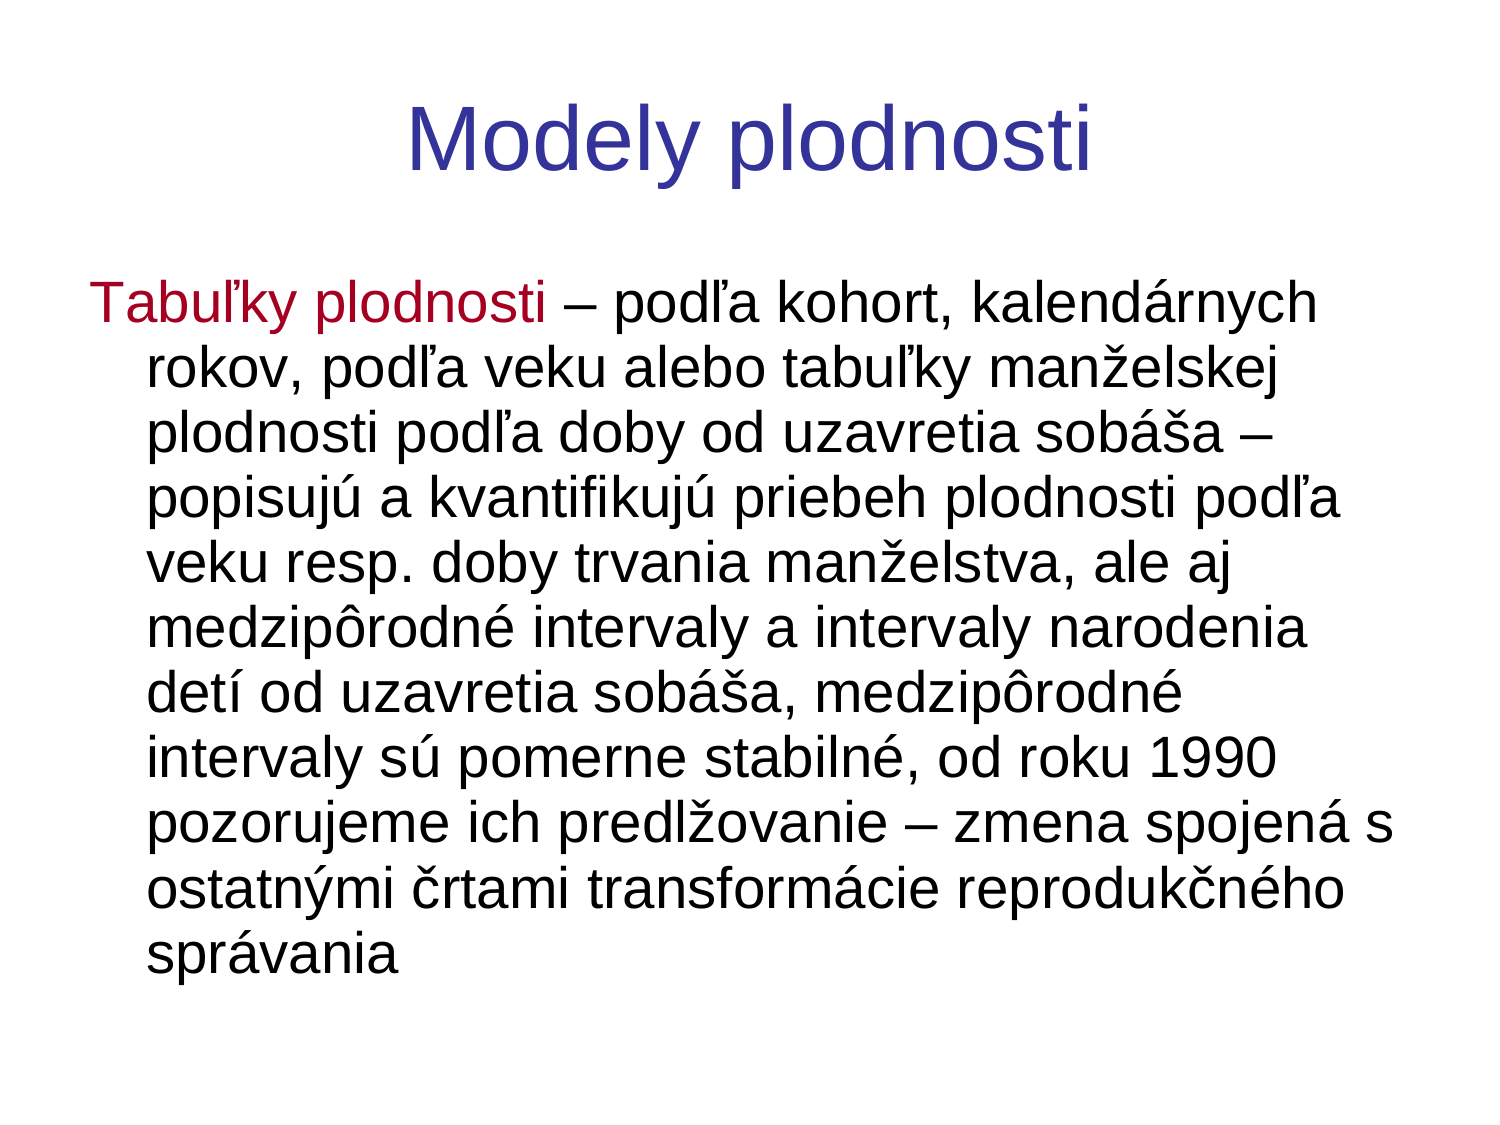

# Modely plodnosti
Tabuľky plodnosti – podľa kohort, kalendárnych rokov, podľa veku alebo tabuľky manželskej plodnosti podľa doby od uzavretia sobáša – popisujú a kvantifikujú priebeh plodnosti podľa veku resp. doby trvania manželstva, ale aj medzipôrodné intervaly a intervaly narodenia detí od uzavretia sobáša, medzipôrodné intervaly sú pomerne stabilné, od roku 1990 pozorujeme ich predlžovanie – zmena spojená s ostatnými črtami transformácie reprodukčného správania